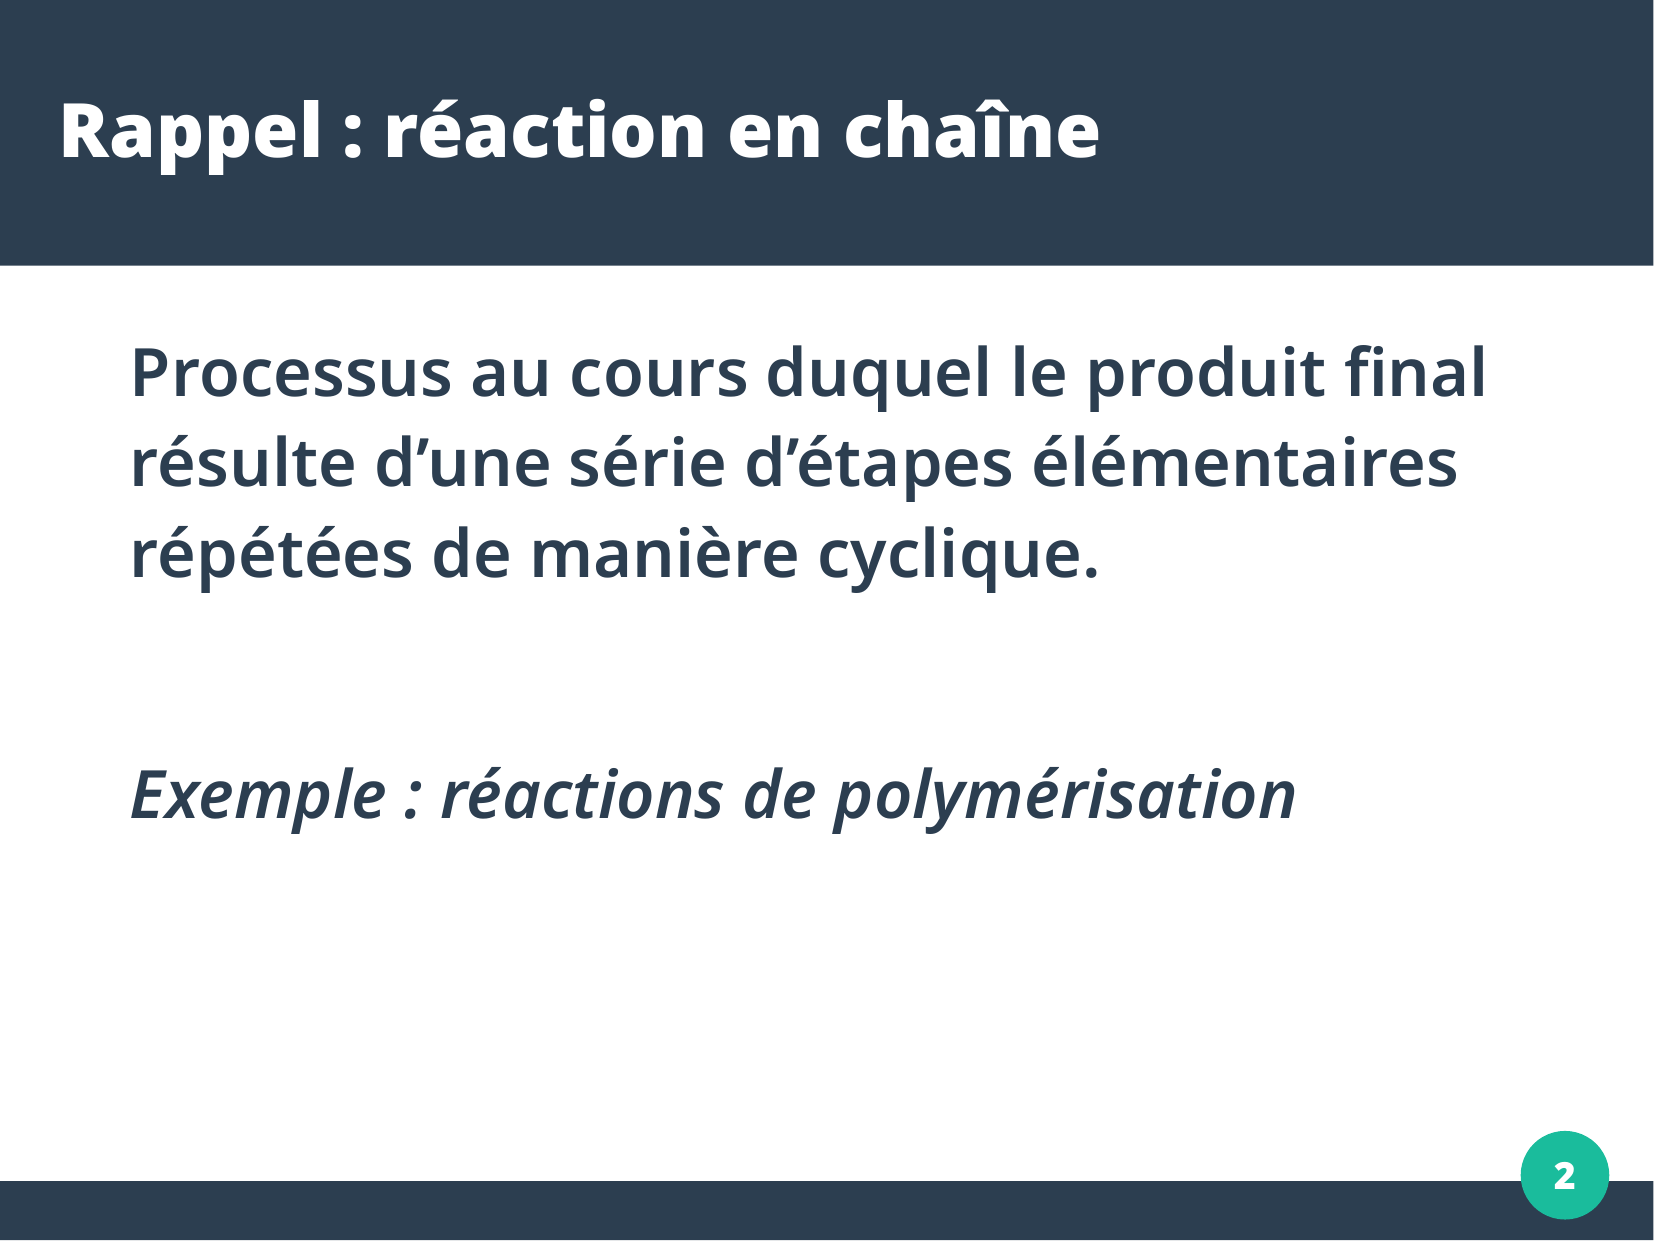

# Rappel : réaction en chaîne
Processus au cours duquel le produit final résulte d’une série d’étapes élémentaires répétées de manière cyclique.
Exemple : réactions de polymérisation
2